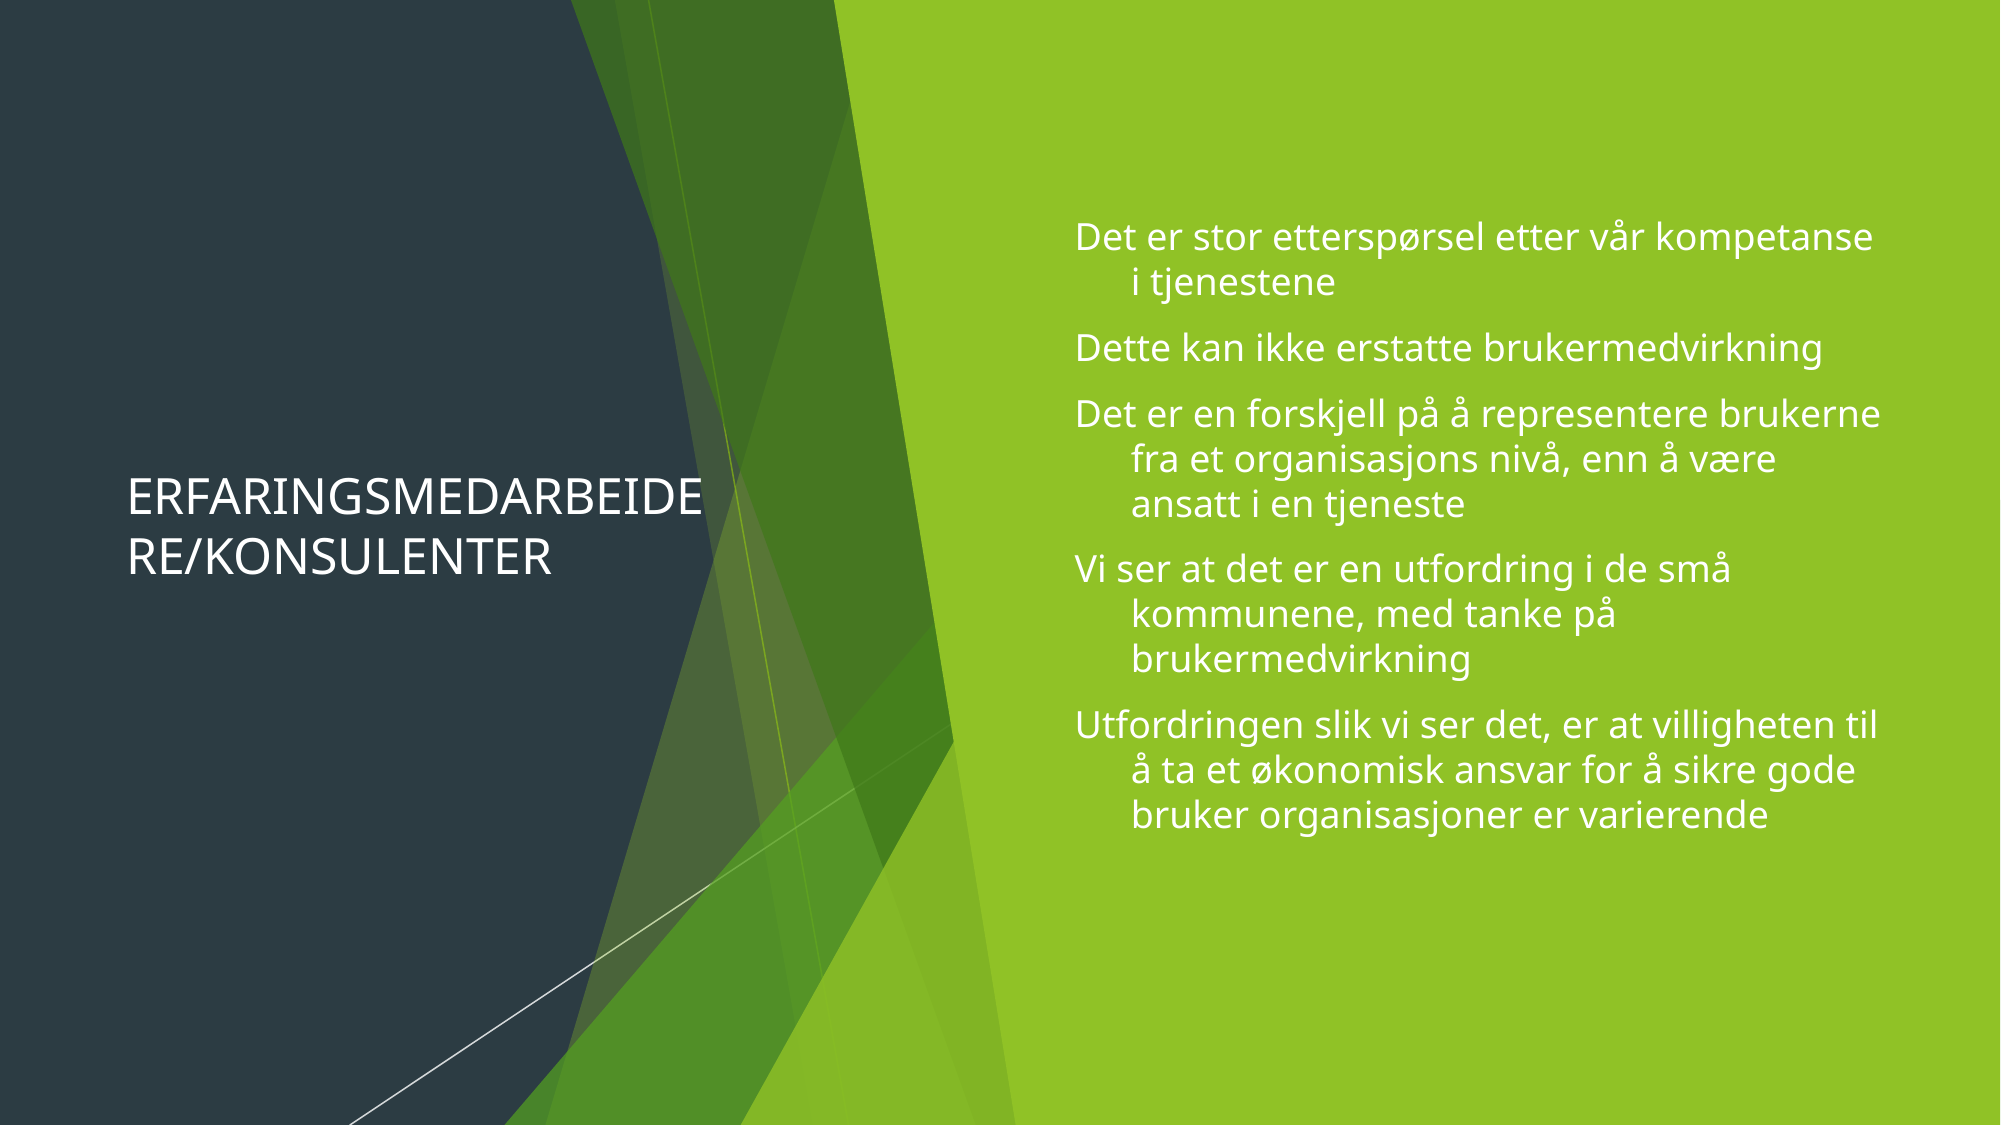

# ERFARINGSMEDARBEIDERE/KONSULENTER
Det er stor etterspørsel etter vår kompetanse i tjenestene
Dette kan ikke erstatte brukermedvirkning
Det er en forskjell på å representere brukerne fra et organisasjons nivå, enn å være ansatt i en tjeneste
Vi ser at det er en utfordring i de små kommunene, med tanke på brukermedvirkning
Utfordringen slik vi ser det, er at villigheten til å ta et økonomisk ansvar for å sikre gode bruker organisasjoner er varierende